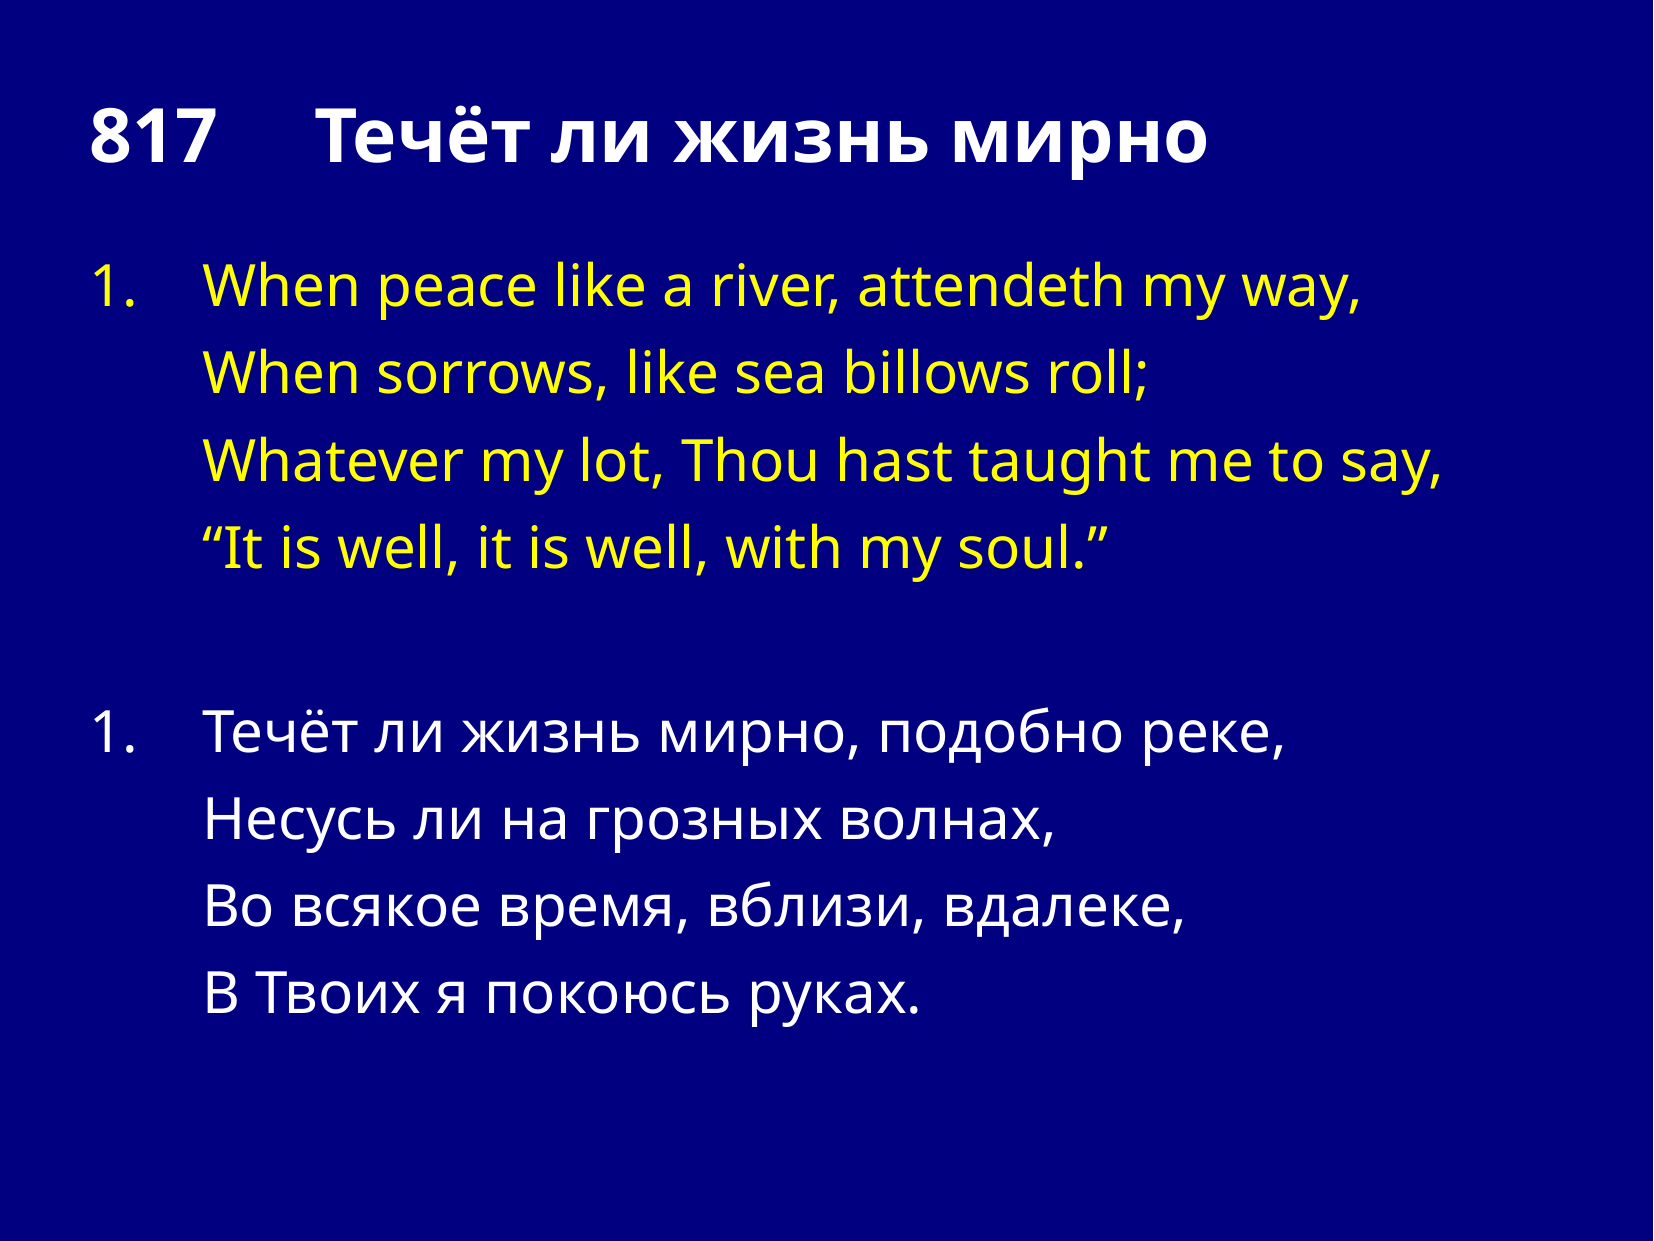

817	Течёт ли жизнь мирно
1.	When peace like a river, attendeth my way,
	When sorrows, like sea billows roll;
	Whatever my lot, Thou hast taught me to say,
	“It is well, it is well, with my soul.”
1.	Течёт ли жизнь мирно, подобно реке,
	Несусь ли на грозных волнах,
	Во всякое время, вблизи, вдалеке,
	В Твоих я покоюсь руках.